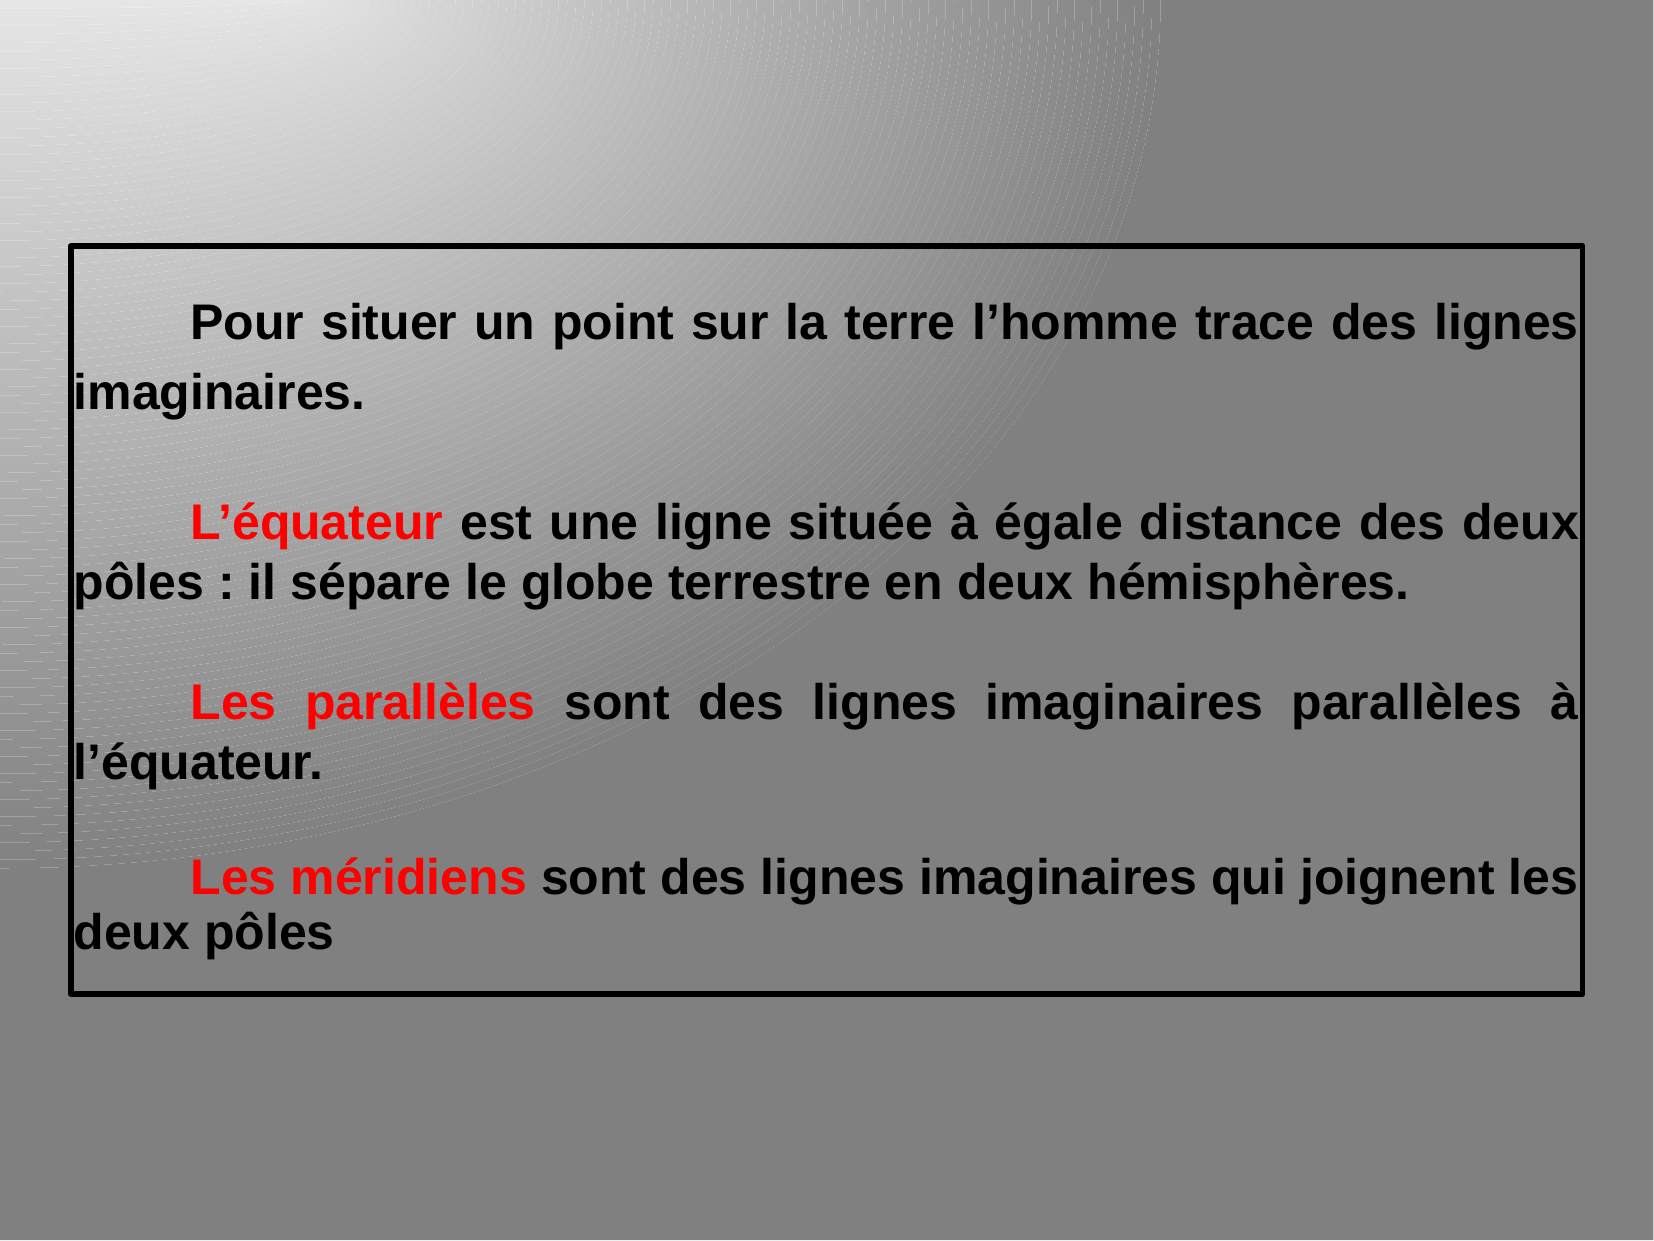

# Pour situer un point sur la terre l’homme trace des lignes imaginaires.
	L’équateur est une ligne située à égale distance des deux pôles : il sépare le globe terrestre en deux hémisphères.
	Les parallèles sont des lignes imaginaires parallèles à l’équateur.
	Les méridiens sont des lignes imaginaires qui joignent les deux pôles